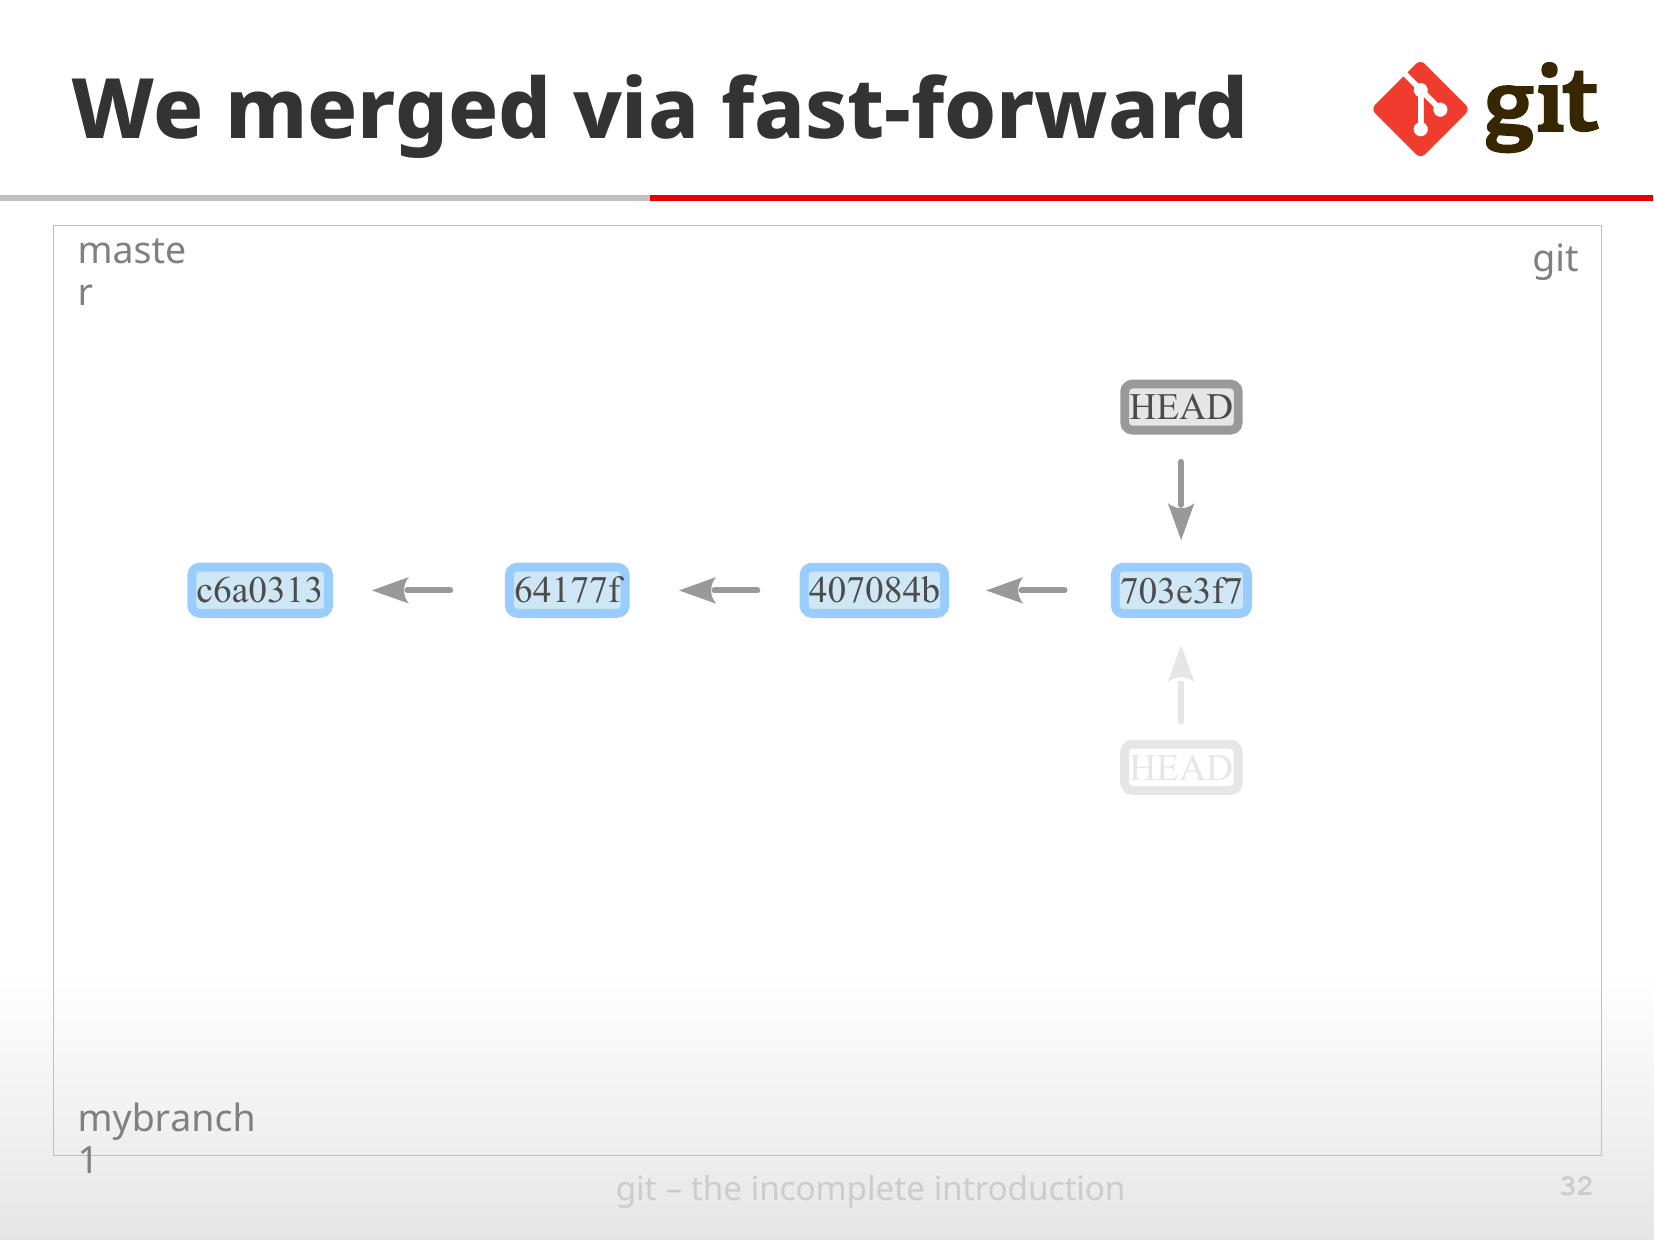

# We merged via fast-forward
master
git
HEAD
c6a0313
64177f
407084b
703e3f7
HEAD
mybranch1
32